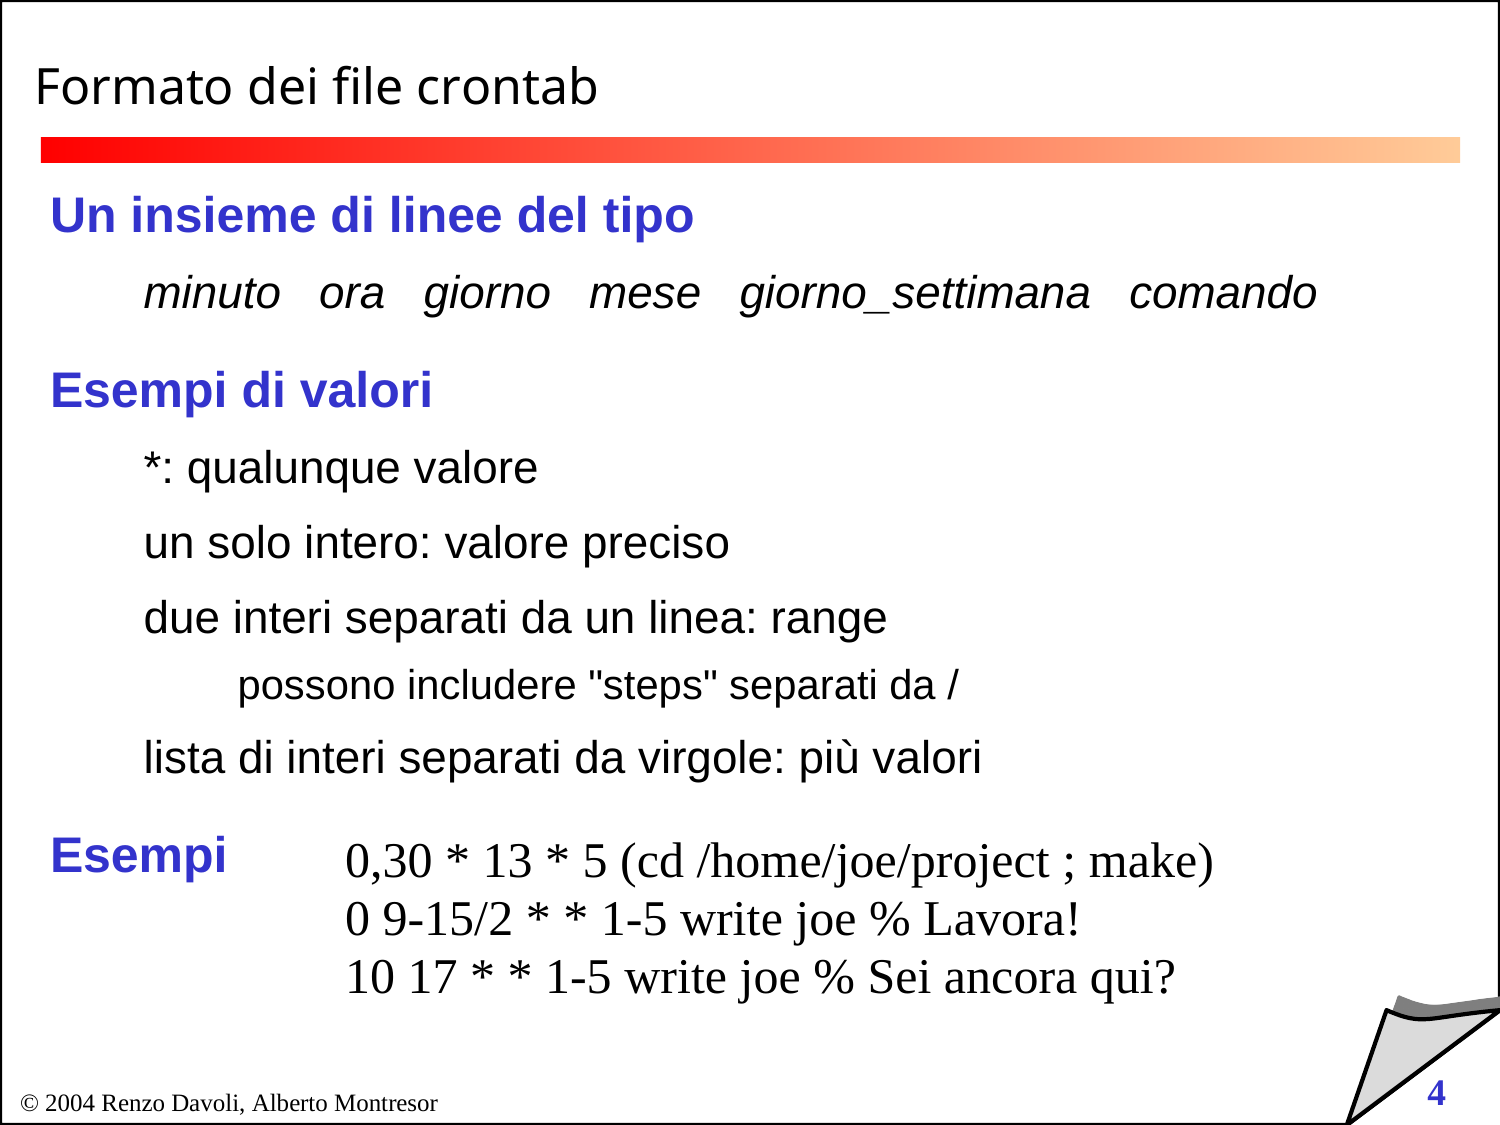

# Formato dei file crontab
Un insieme di linee del tipo
minuto ora giorno mese giorno_settimana comando
Esempi di valori
*: qualunque valore
un solo intero: valore preciso
due interi separati da un linea: range
possono includere "steps" separati da /
lista di interi separati da virgole: più valori
Esempi
0,30 * 13 * 5 (cd /home/joe/project ; make)
0 9-15/2 * * 1-5 write joe % Lavora!
10 17 * * 1-5 write joe % Sei ancora qui?